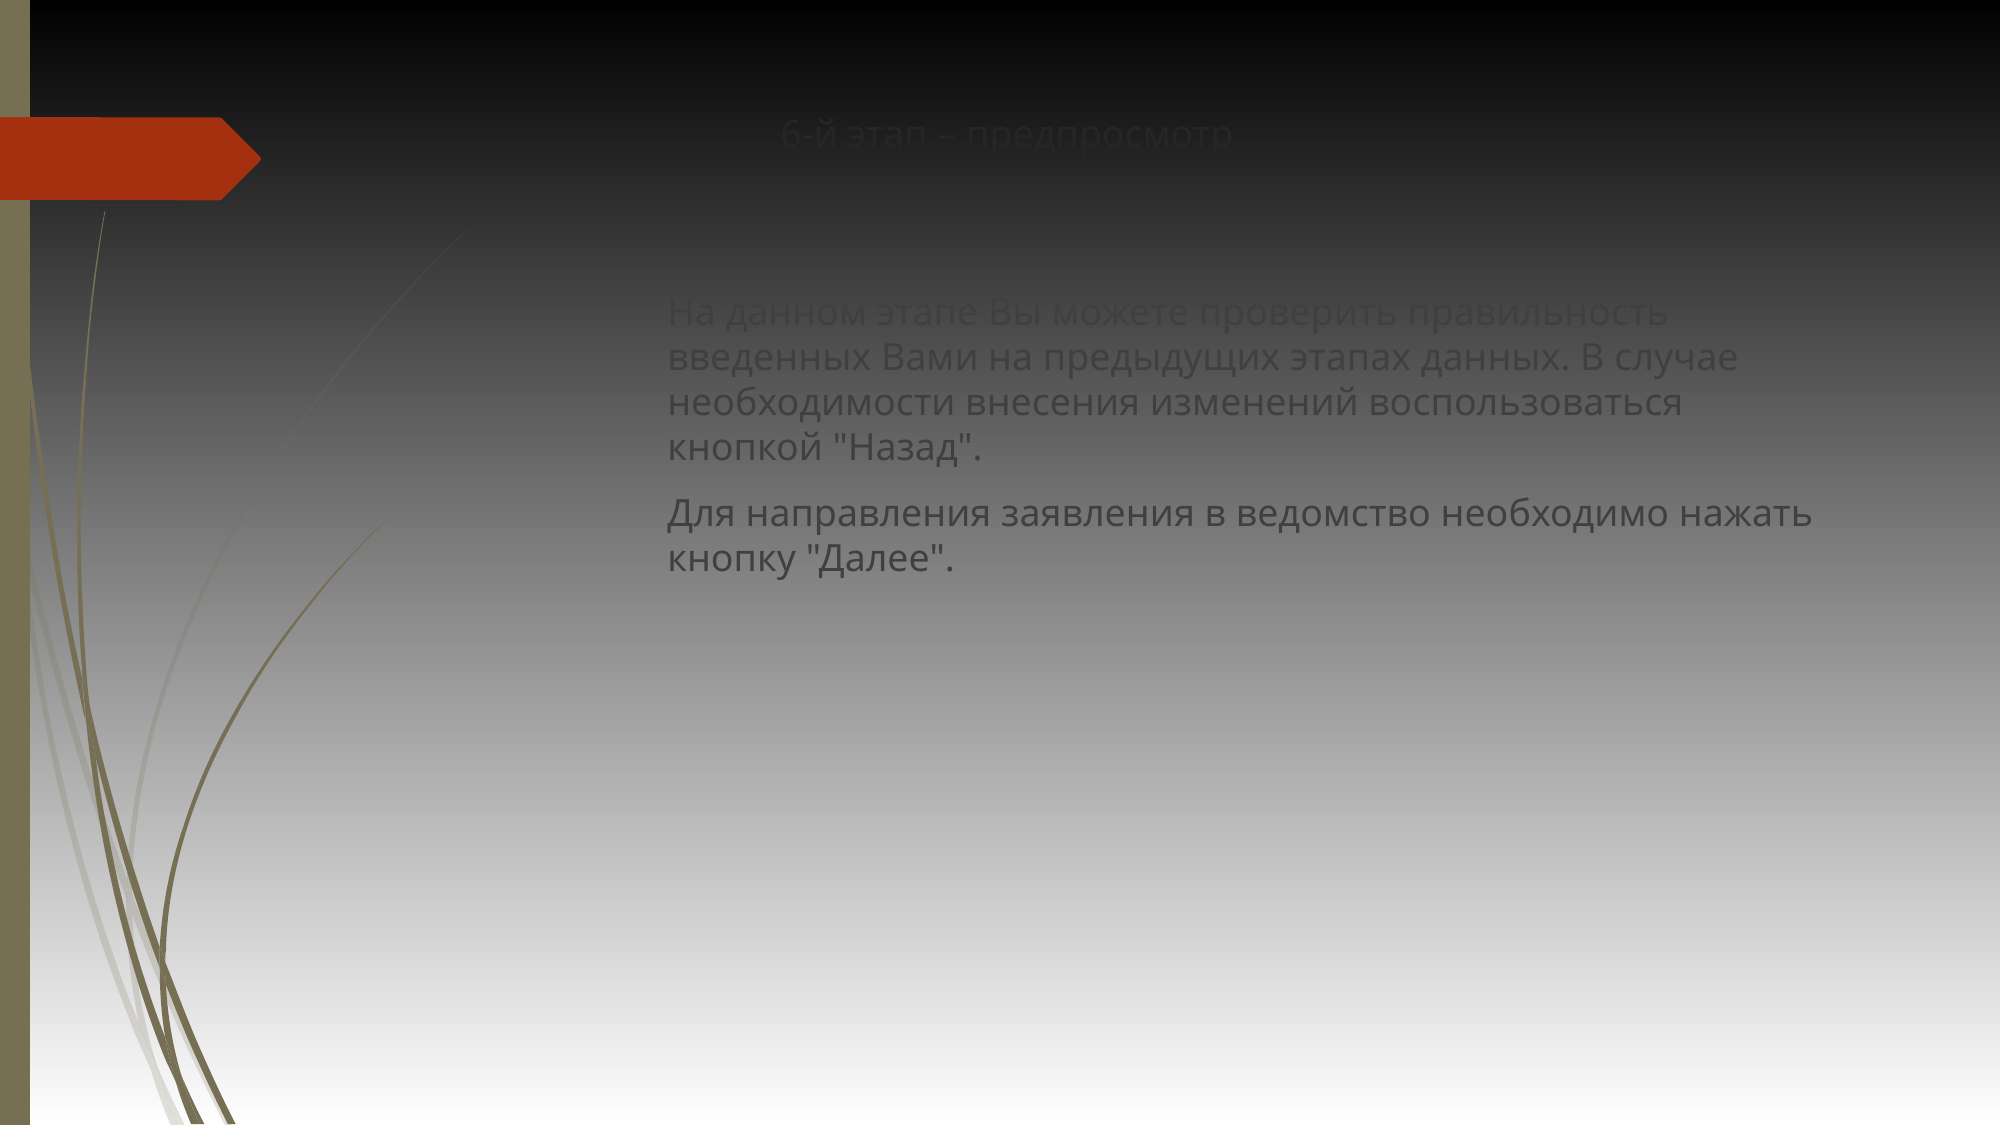

# 6-й этап – предпросмотр
На данном этапе Вы можете проверить правильность введенных Вами на предыдущих этапах данных. В случае необходимости внесения изменений воспользоваться кнопкой "Назад".
Для направления заявления в ведомство необходимо нажать кнопку "Далее".